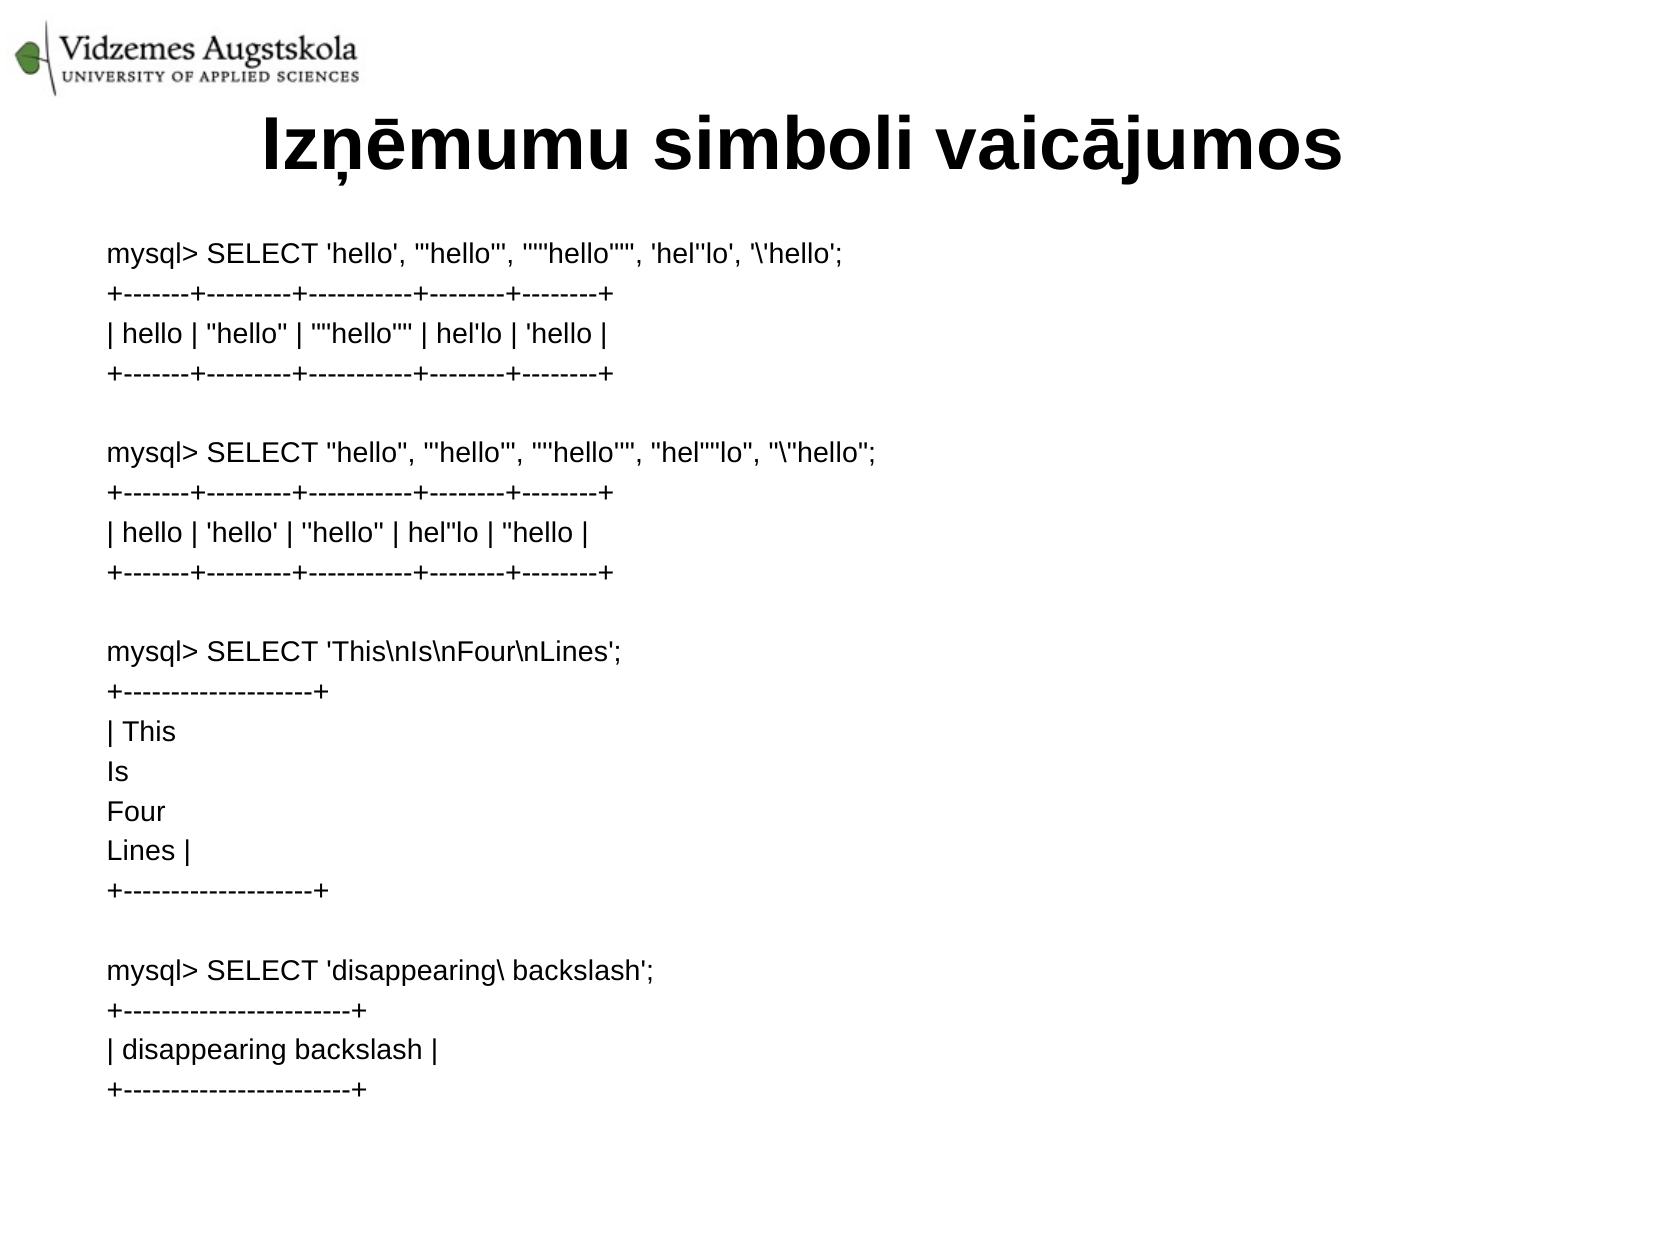

# Izņēmumu simboli vaicājumos
mysql> SELECT 'hello', '"hello"', '""hello""', 'hel''lo', '\'hello';
+-------+---------+-----------+--------+--------+
| hello | "hello" | ""hello"" | hel'lo | 'hello |
+-------+---------+-----------+--------+--------+
mysql> SELECT "hello", "'hello'", "''hello''", "hel""lo", "\"hello";
+-------+---------+-----------+--------+--------+
| hello | 'hello' | ''hello'' | hel"lo | "hello |
+-------+---------+-----------+--------+--------+
mysql> SELECT 'This\nIs\nFour\nLines';
+--------------------+
| This
Is
Four
Lines |
+--------------------+
mysql> SELECT 'disappearing\ backslash';
+------------------------+
| disappearing backslash |
+------------------------+